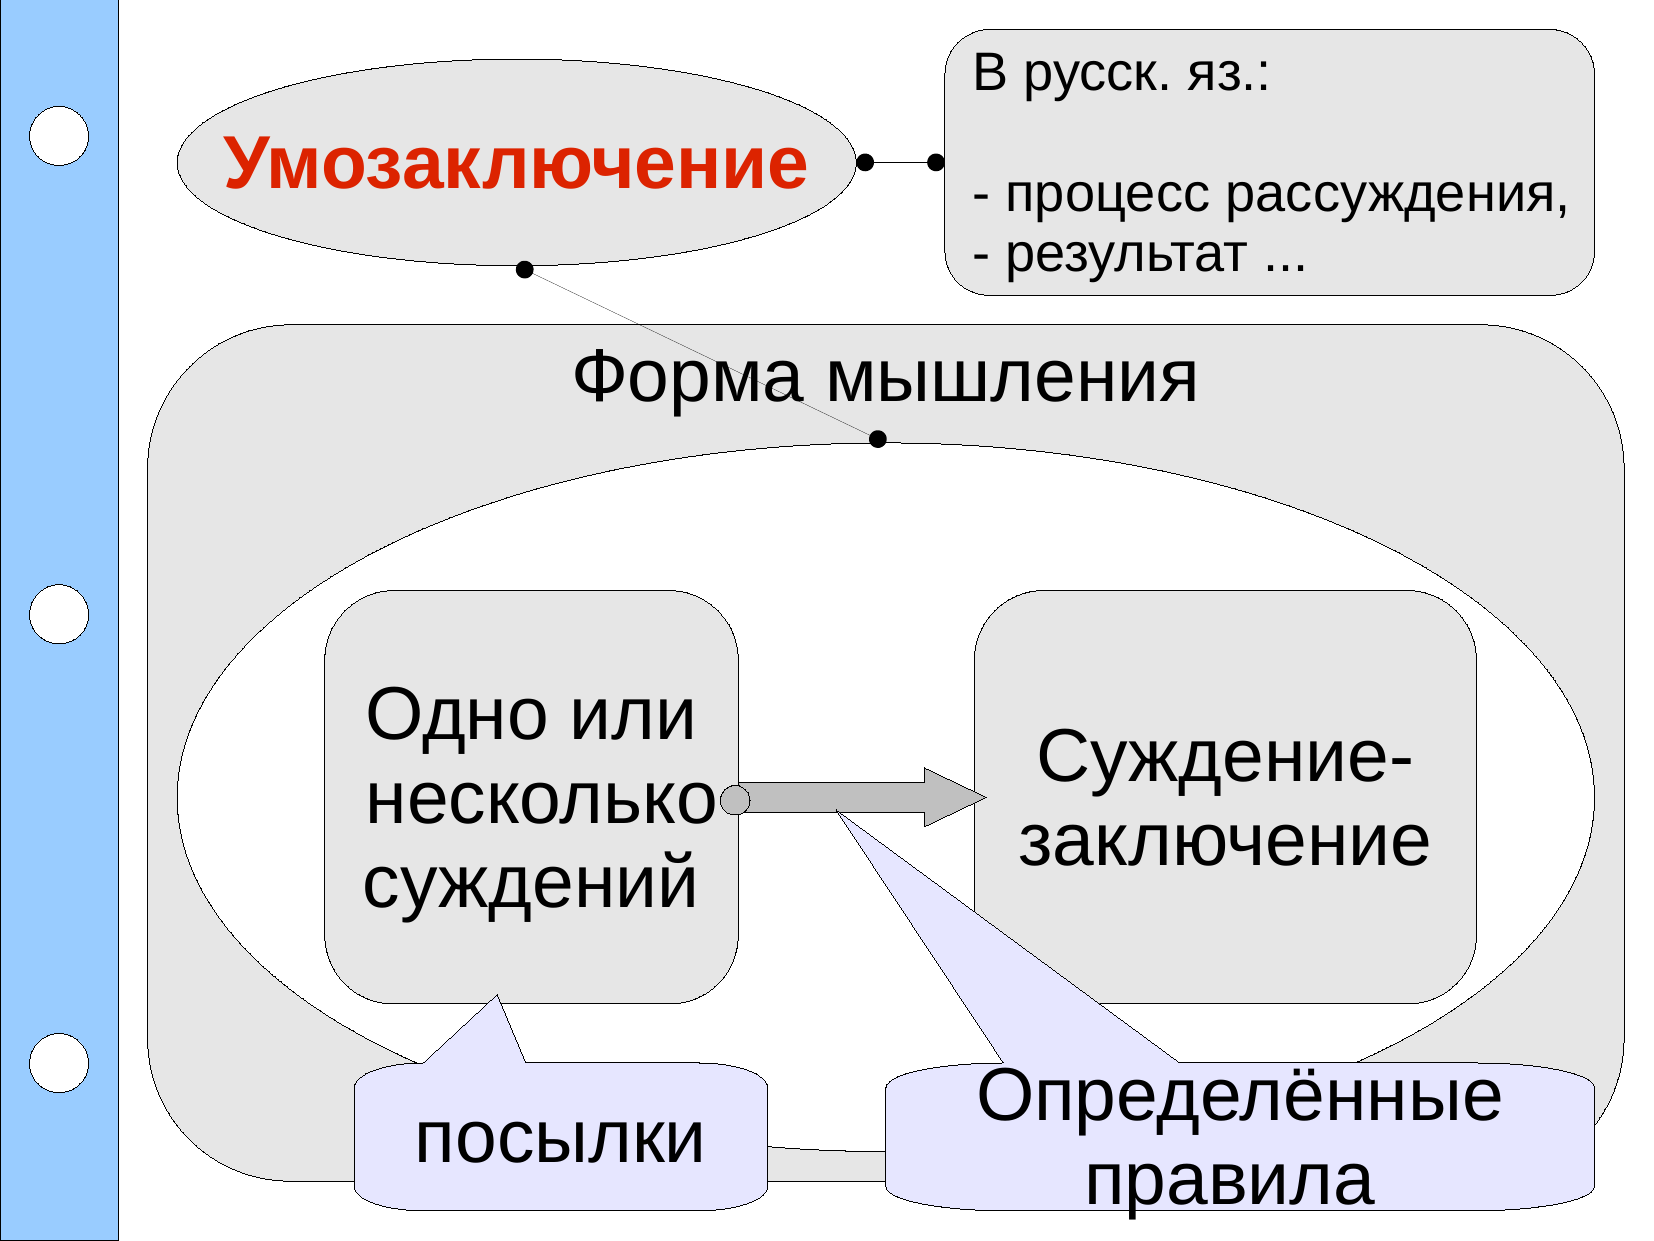

В русск. яз.:
- процесс рассуждения,
- результат ...
Умозаключение
Форма мышления
Одно или
 несколько
суждений
Суждение-
заключение
посылки
Определённые правила